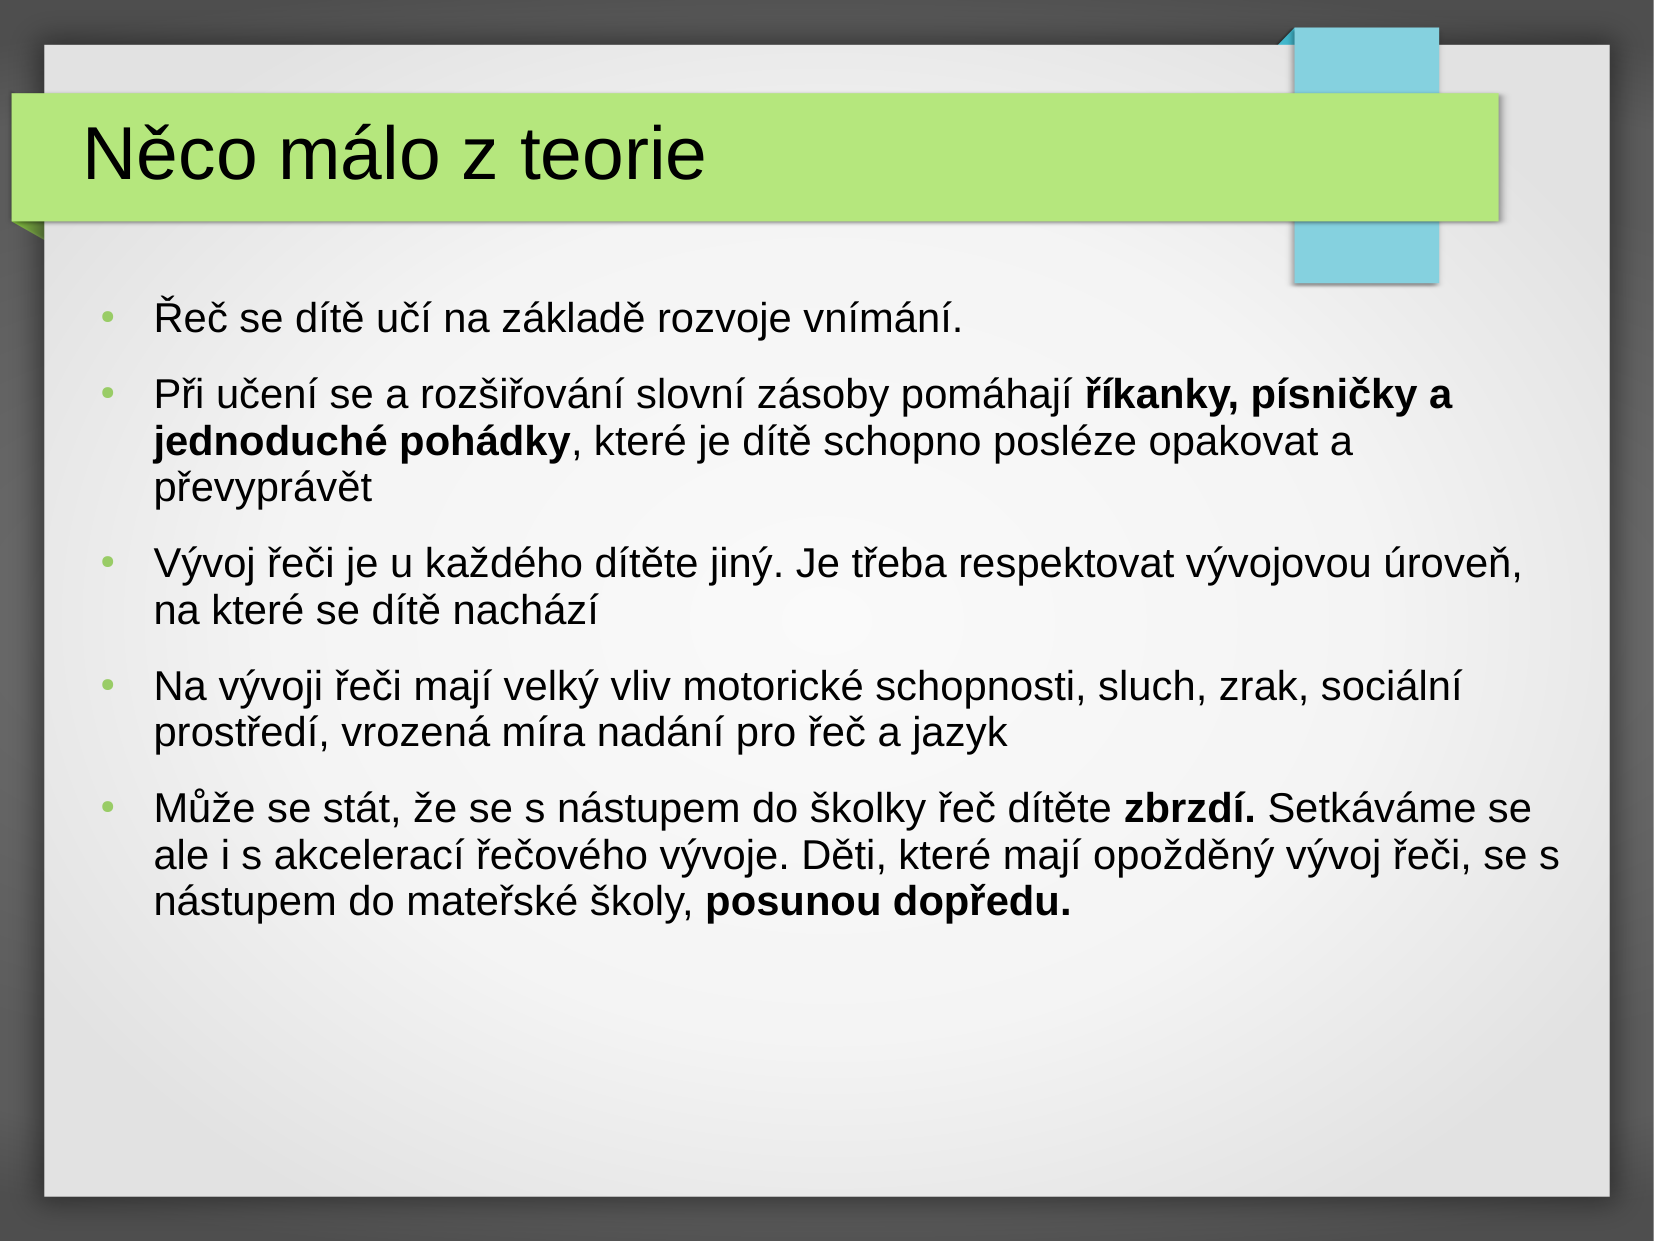

# Něco málo z teorie
Řeč se dítě učí na základě rozvoje vnímání.
Při učení se a rozšiřování slovní zásoby pomáhají říkanky, písničky a jednoduché pohádky, které je dítě schopno posléze opakovat a převyprávět
Vývoj řeči je u každého dítěte jiný. Je třeba respektovat vývojovou úroveň, na které se dítě nachází
Na vývoji řeči mají velký vliv motorické schopnosti, sluch, zrak, sociální prostředí, vrozená míra nadání pro řeč a jazyk
Může se stát, že se s nástupem do školky řeč dítěte zbrzdí. Setkáváme se ale i s akcelerací řečového vývoje. Děti, které mají opožděný vývoj řeči, se s nástupem do mateřské školy, posunou dopředu.